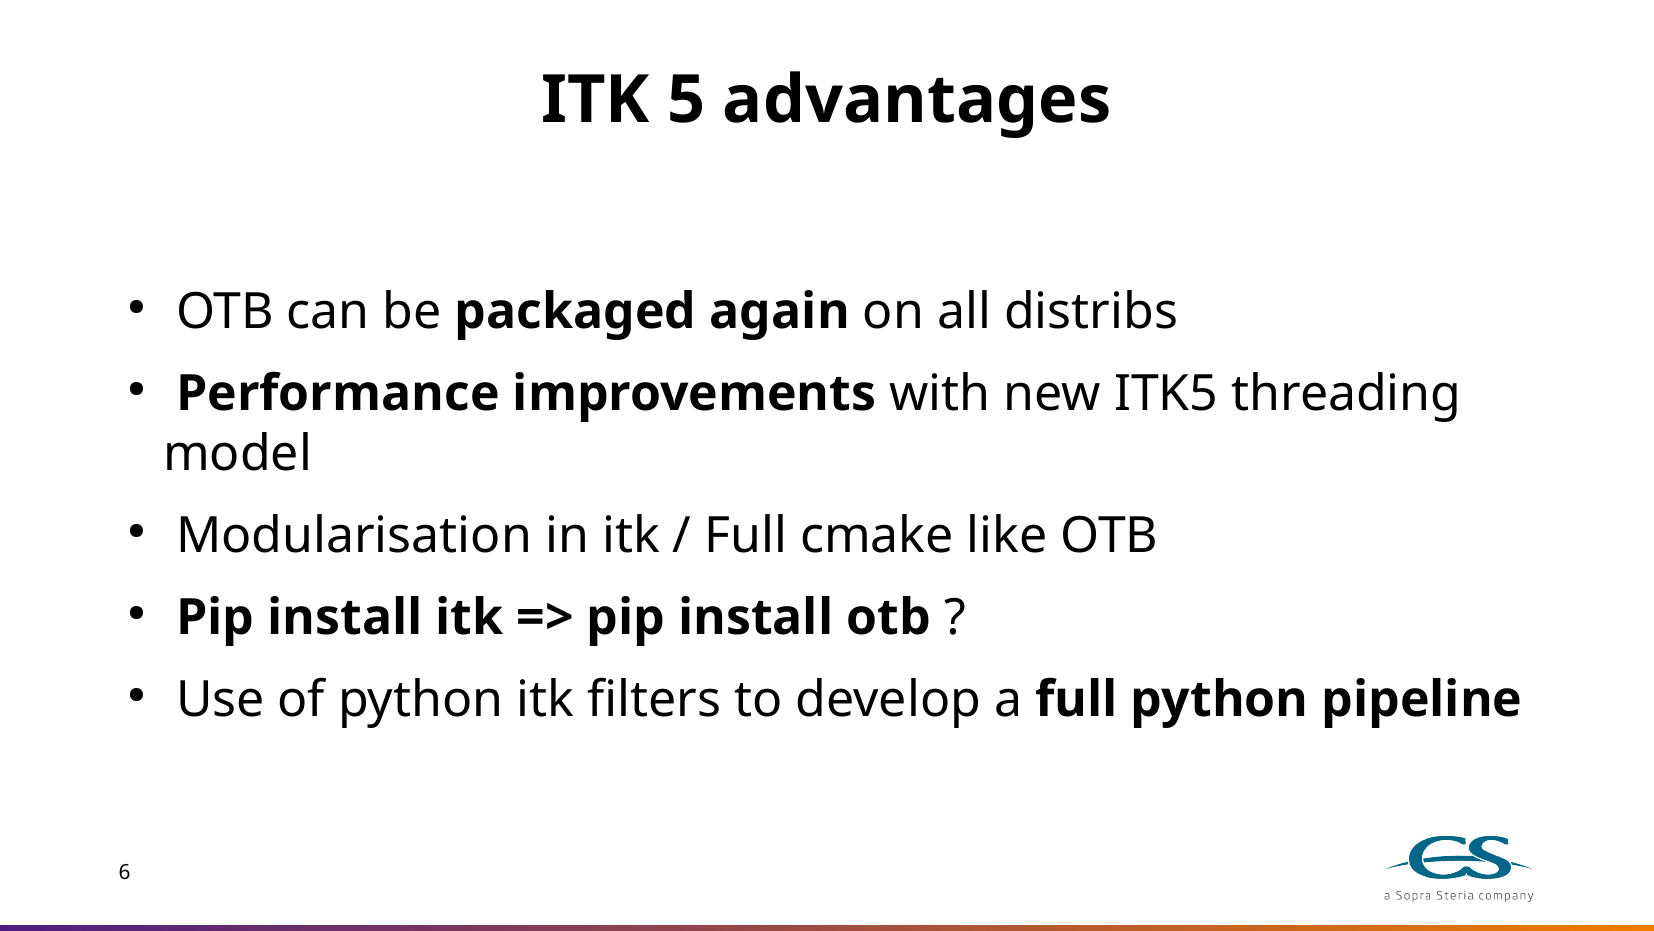

# ITK 5 advantages
 OTB can be packaged again on all distribs
 Performance improvements with new ITK5 threading model
 Modularisation in itk / Full cmake like OTB
 Pip install itk => pip install otb ?
 Use of python itk filters to develop a full python pipeline